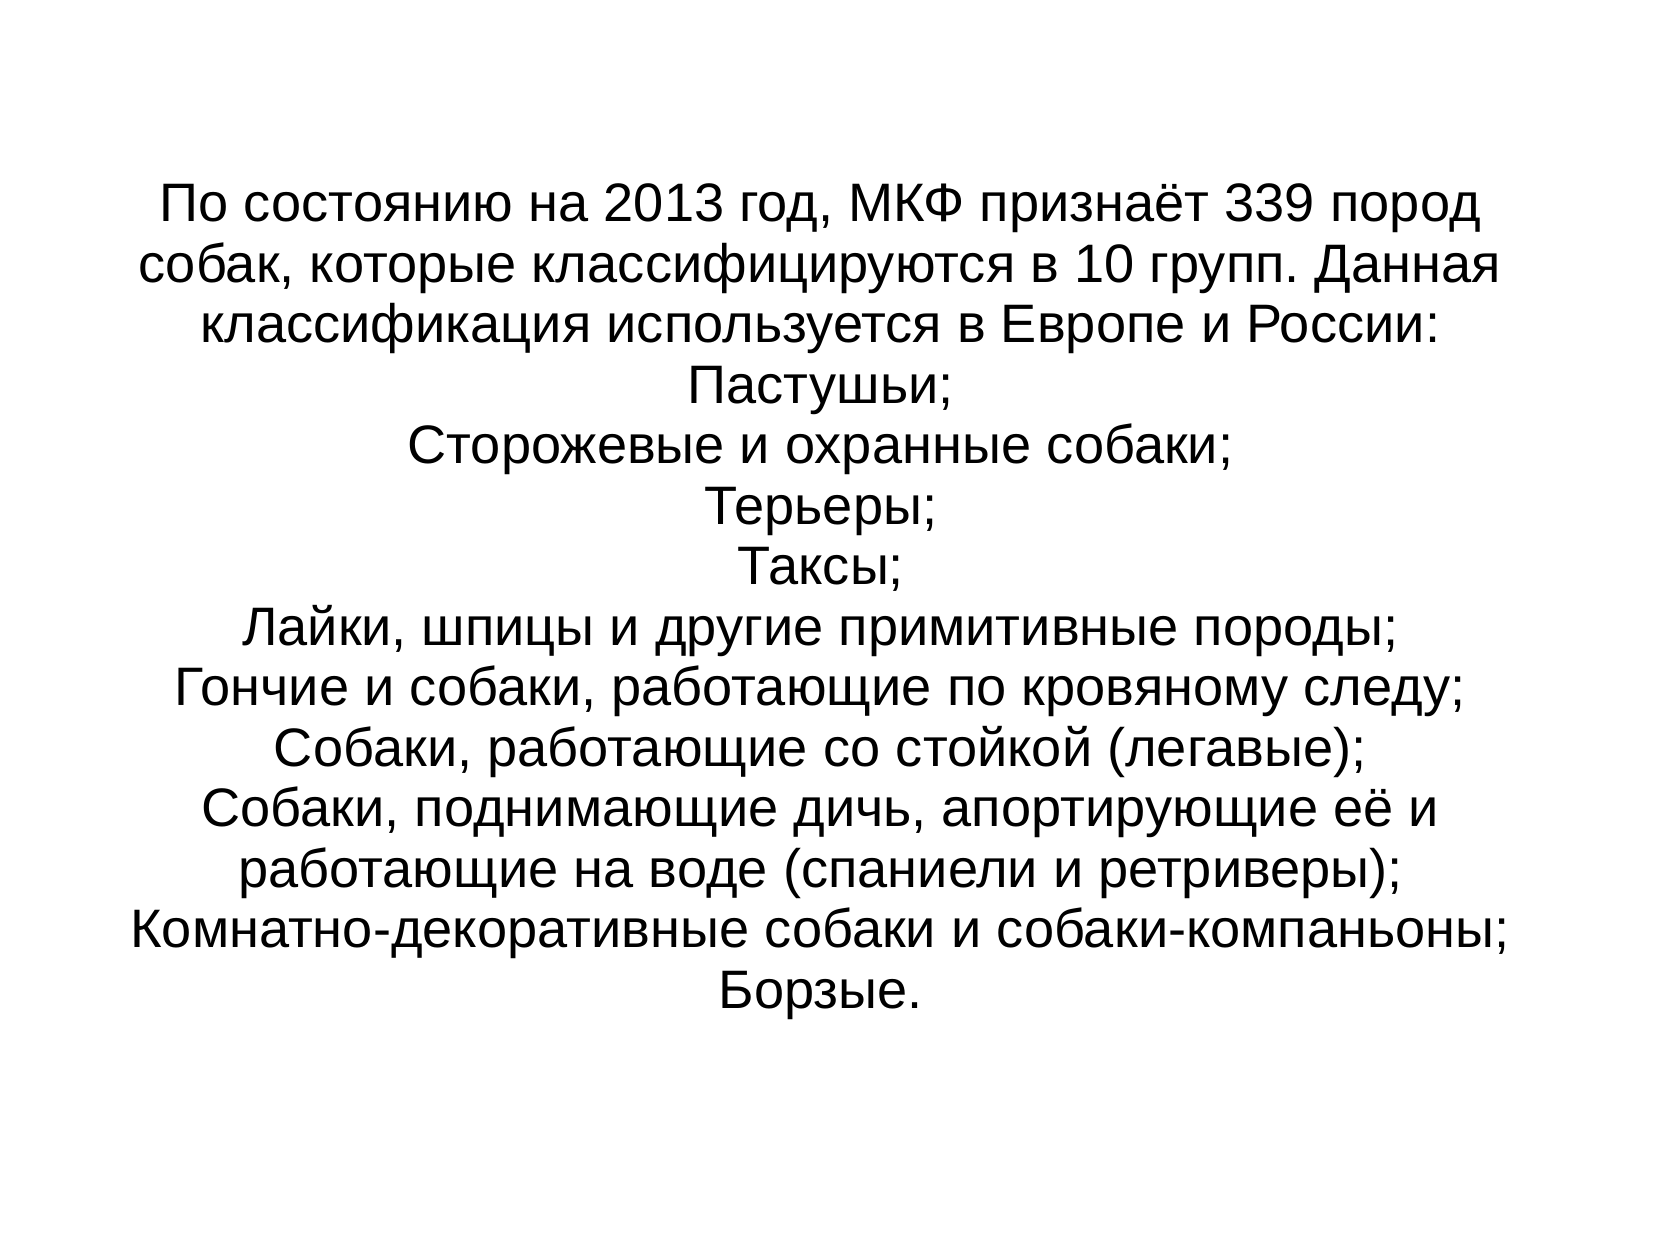

# По состоянию на 2013 год, МКФ признаёт 339 пород собак, которые классифицируются в 10 групп. Данная классификация используется в Европе и России: Пастушьи; Сторожевые и охранные собаки; Терьеры; Таксы; Лайки, шпицы и другие примитивные породы; Гончие и собаки, работающие по кровяному следу; Собаки, работающие со стойкой (легавые); Собаки, поднимающие дичь, апортирующие её и работающие на воде (спаниели и ретриверы); Комнатно-декоративные собаки и собаки-компаньоны; Борзые.